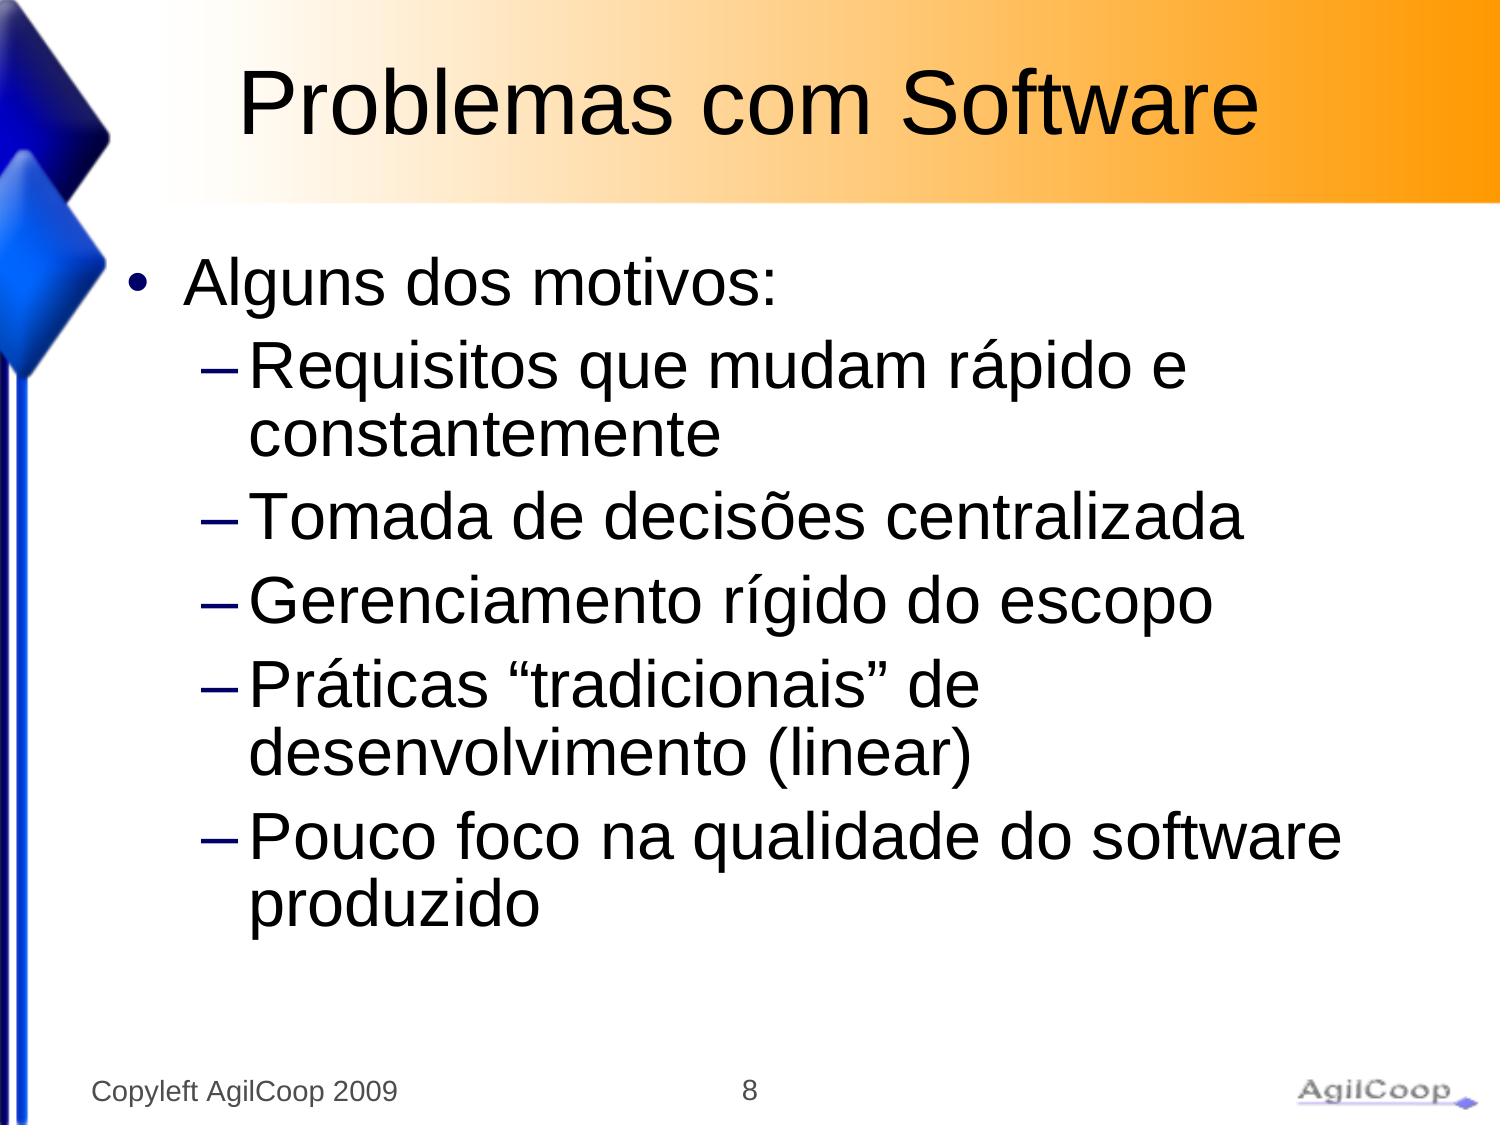

# Problemas com Software
Alguns dos motivos:
Requisitos que mudam rápido e constantemente
Tomada de decisões centralizada
Gerenciamento rígido do escopo
Práticas “tradicionais” de desenvolvimento (linear)
Pouco foco na qualidade do software produzido
Copyleft AgilCoop 2009
8